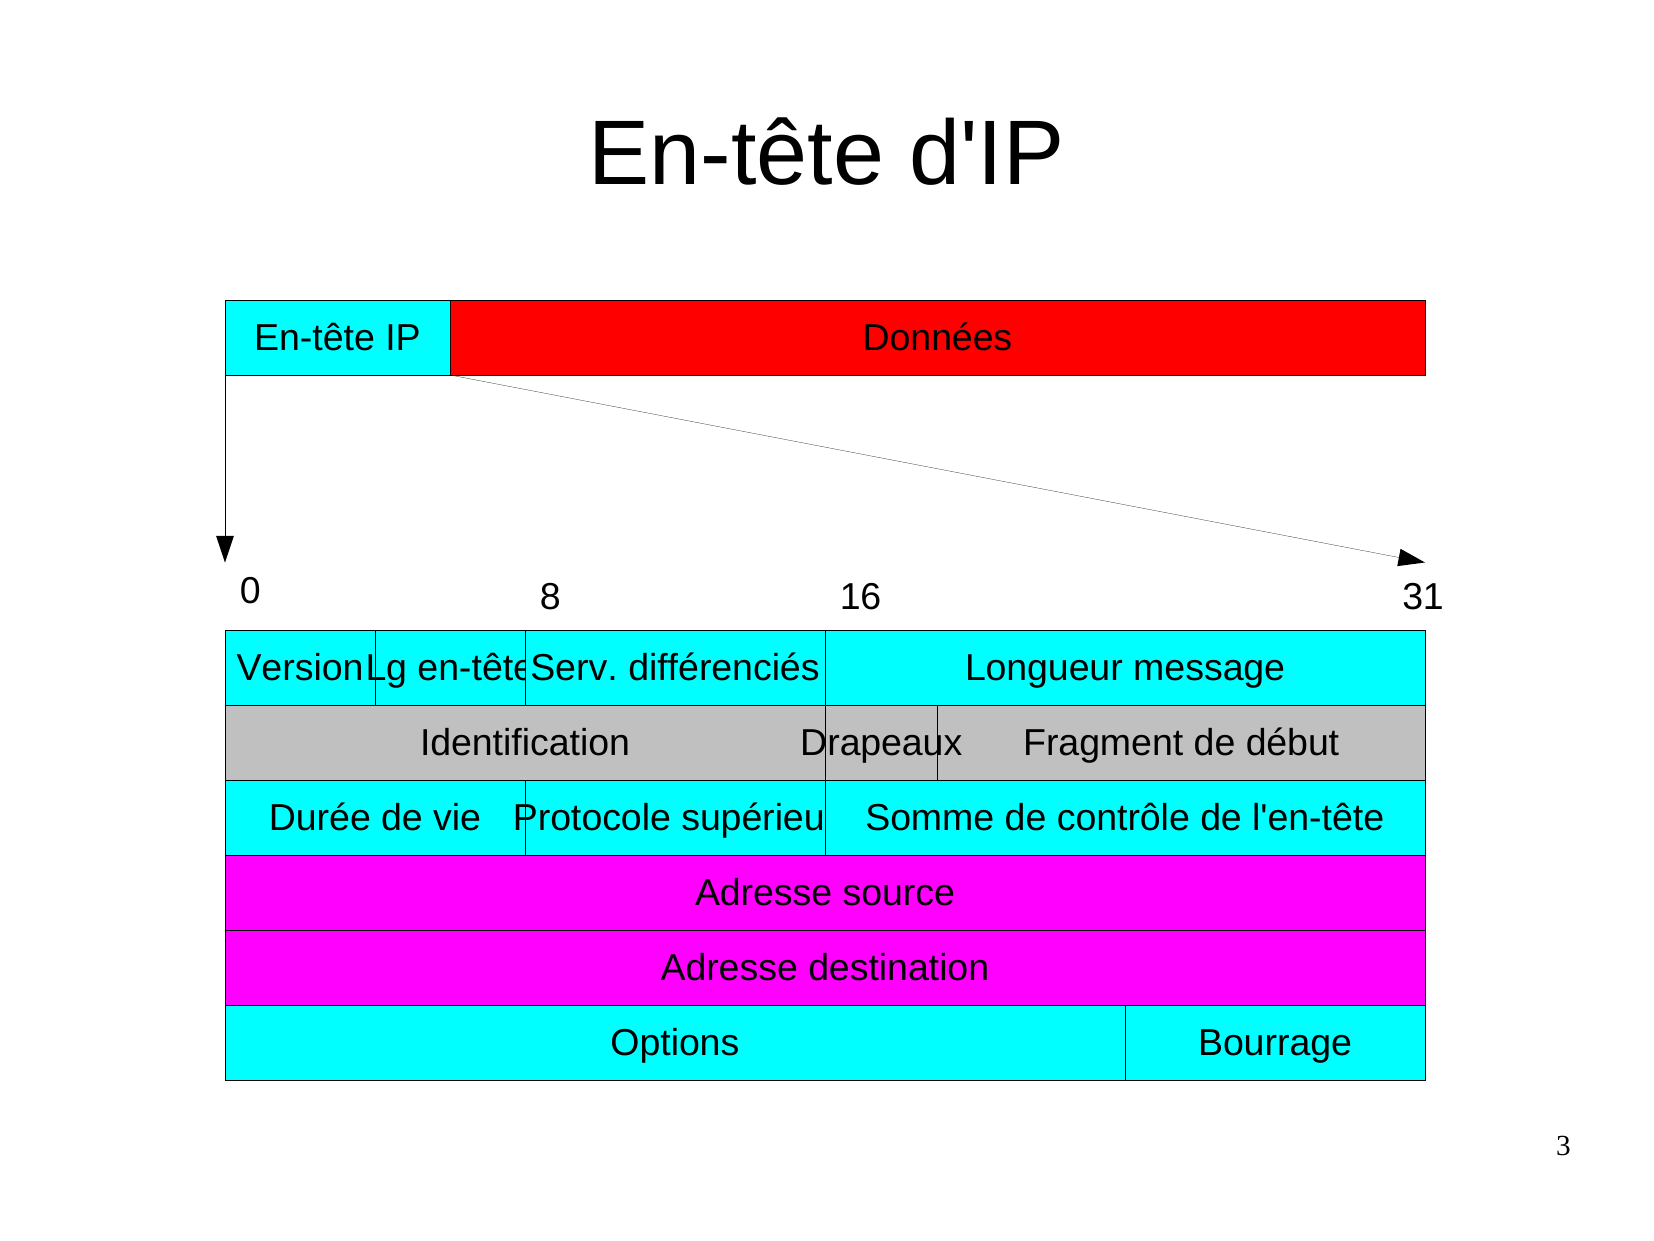

# En-tête d'IP
En-tête IP
Données
0
8
16
31
Version
Lg en-tête
Serv. différenciés
Longueur message
Identification
Drapeaux
Fragment de début
Durée de vie
Protocole supérieur
Somme de contrôle de l'en-tête
Adresse source
Adresse destination
Options
Bourrage
3